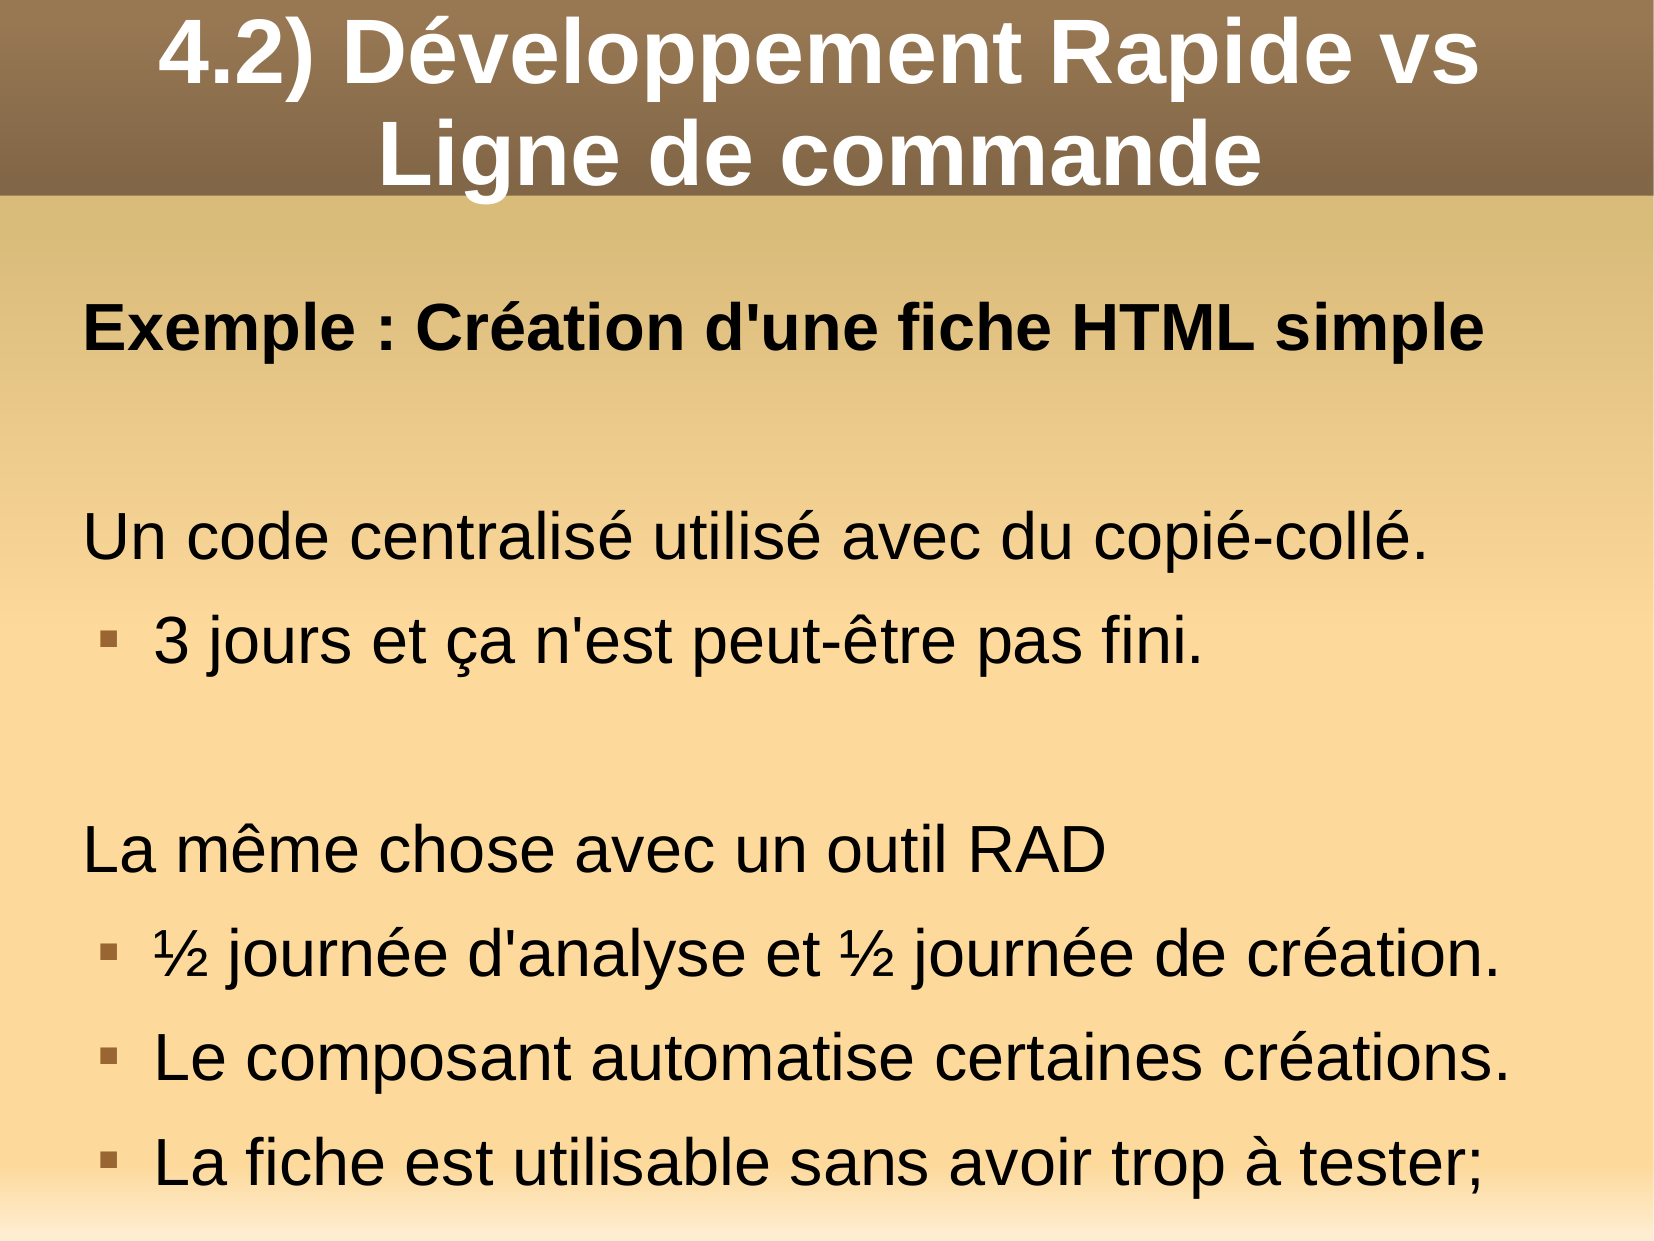

# 4.2) Développement Rapide vs Ligne de commande
Exemple : Création d'une fiche HTML simple
Un code centralisé utilisé avec du copié-collé.
3 jours et ça n'est peut-être pas fini.
La même chose avec un outil RAD
½ journée d'analyse et ½ journée de création.
Le composant automatise certaines créations.
La fiche est utilisable sans avoir trop à tester;